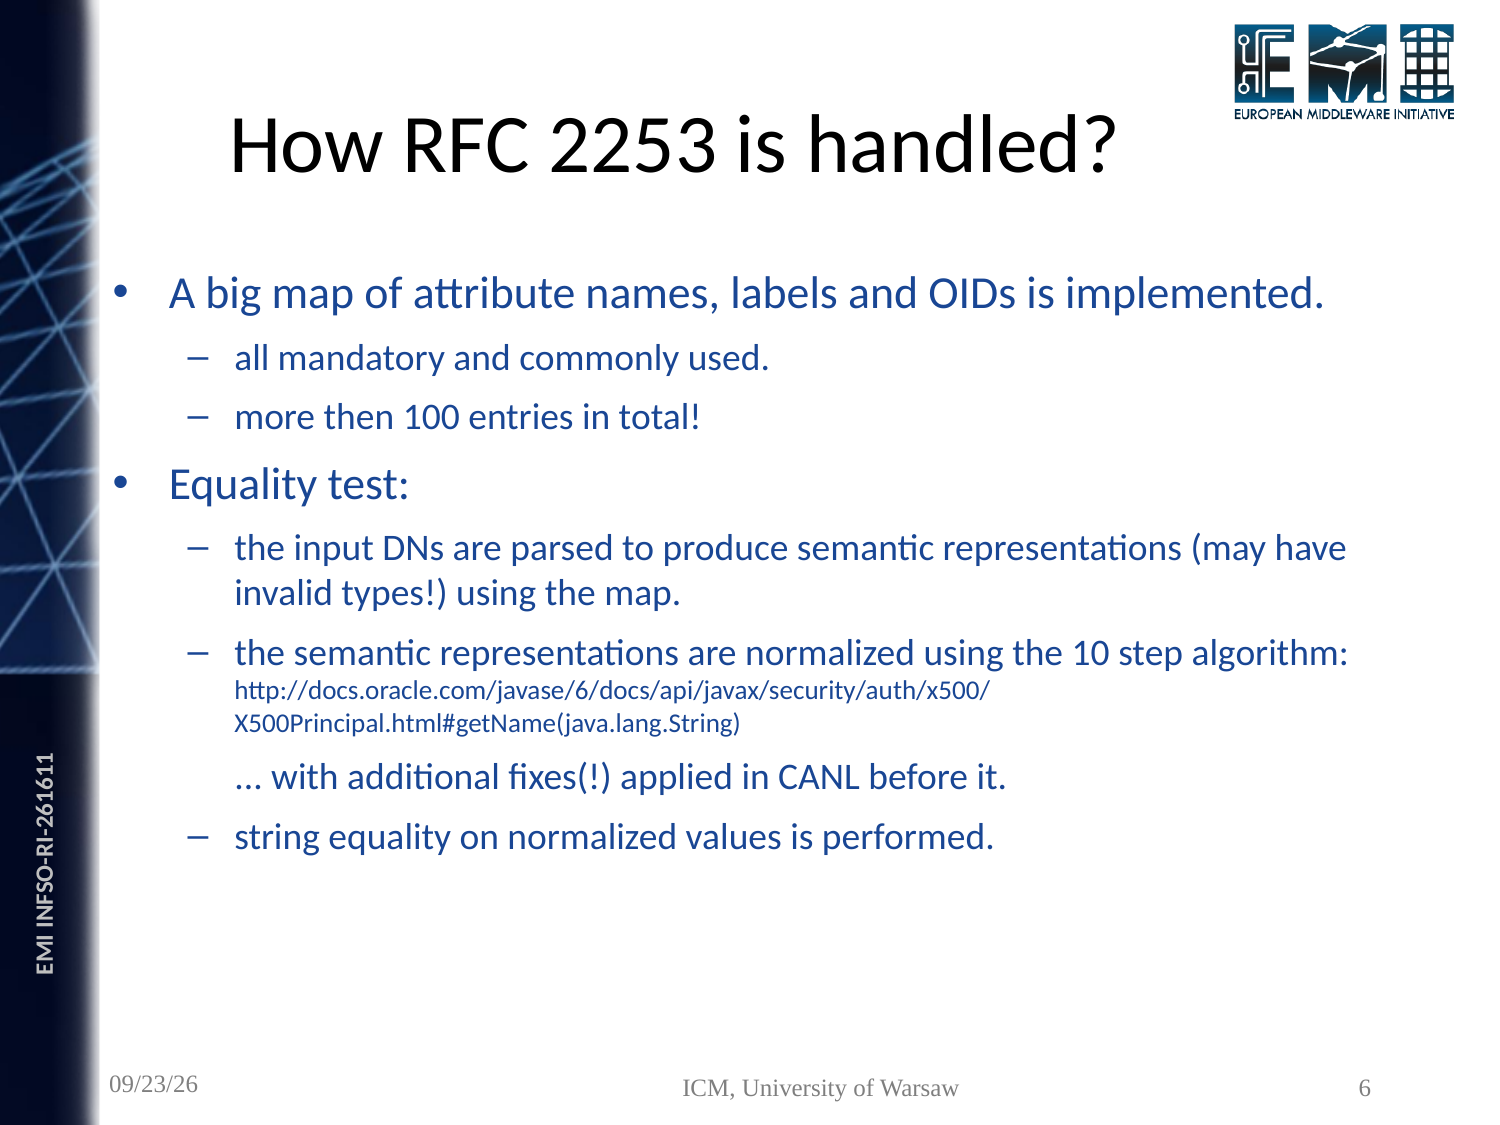

# How RFC 2253 is handled?
A big map of attribute names, labels and OIDs is implemented.
all mandatory and commonly used.
more then 100 entries in total!
Equality test:
the input DNs are parsed to produce semantic representations (may have invalid types!) using the map.
the semantic representations are normalized using the 10 step algorithm: http://docs.oracle.com/javase/6/docs/api/javax/security/auth/x500/X500Principal.html#getName(java.lang.String)
... with additional fixes(!) applied in CANL before it.
string equality on normalized values is performed.
6